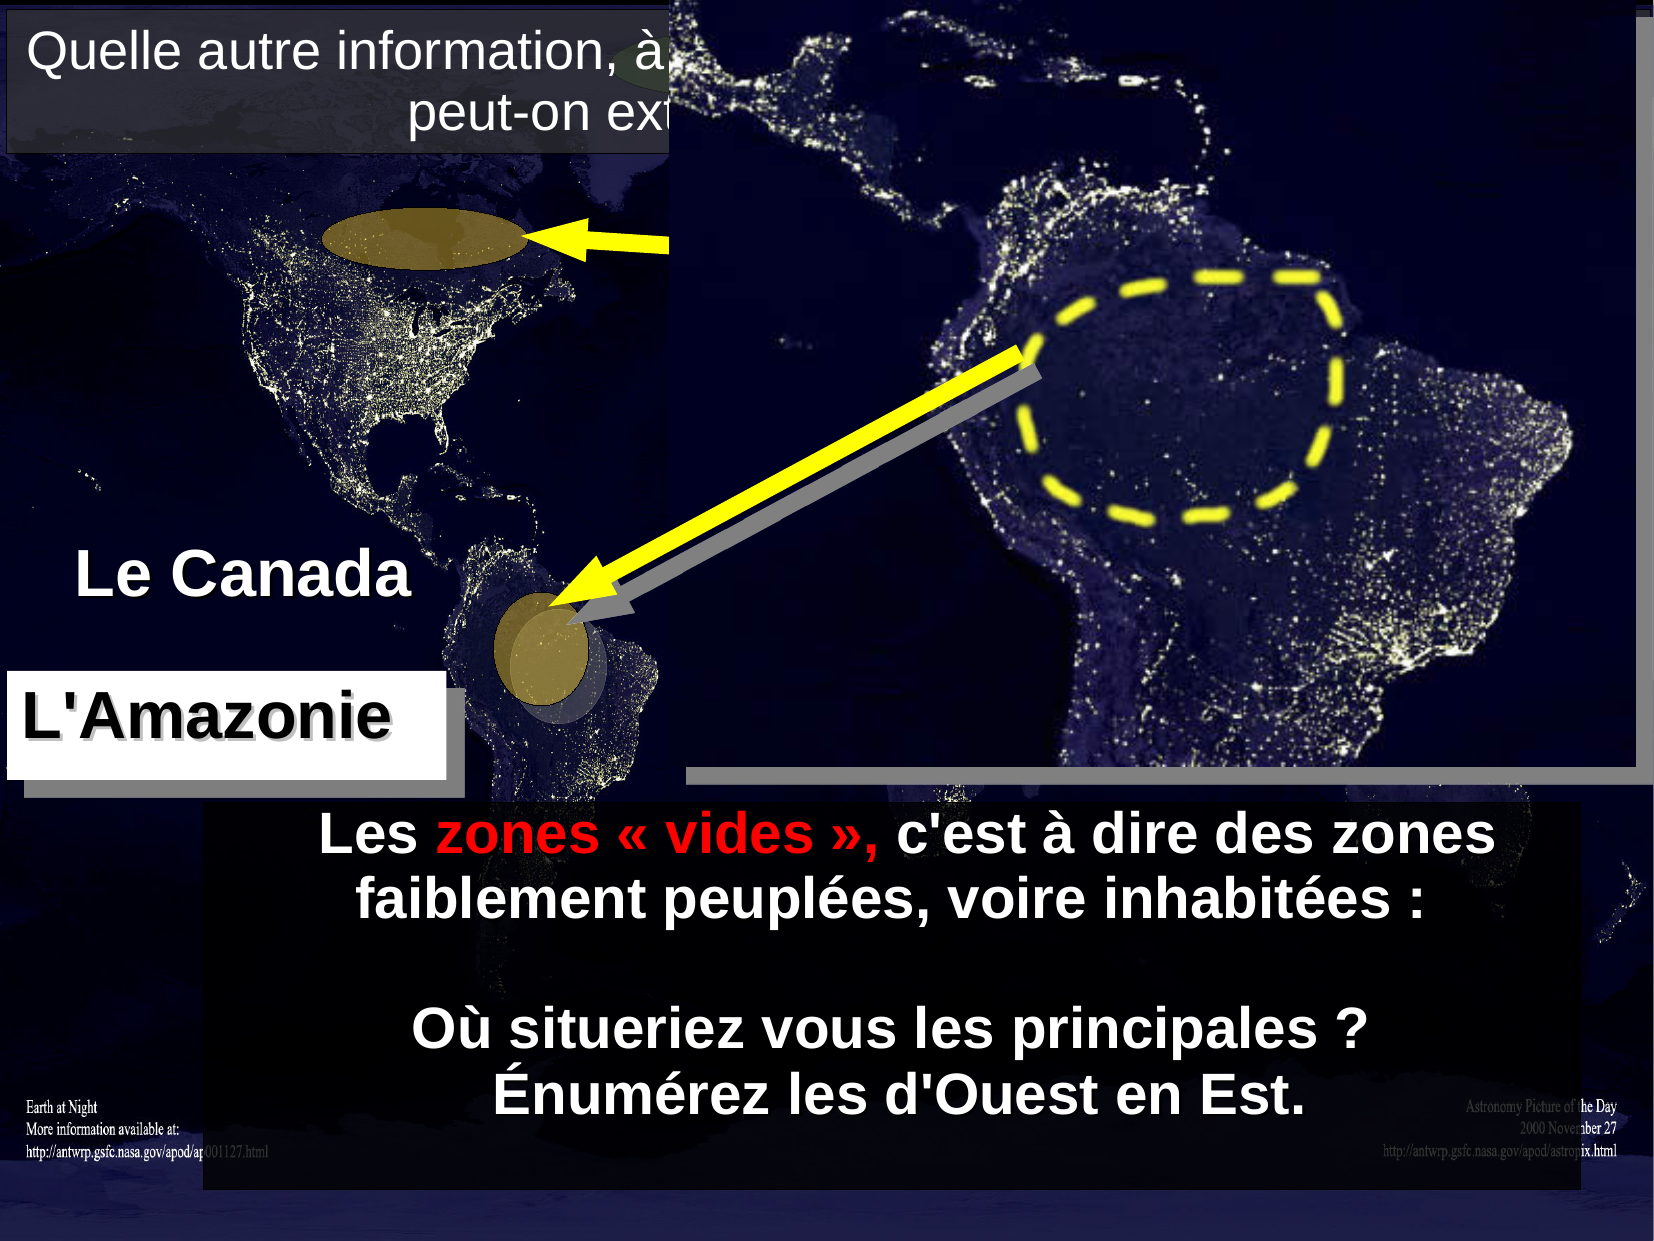

Quelle autre information, à l'inverse de ces zones de concentration,
peut-on extraire de ce document ?
Le Canada
L'Amazonie
 Les zones « vides », c'est à dire des zones
faiblement peuplées, voire inhabitées :
Où situeriez vous les principales ?
 Énumérez les d'Ouest en Est.